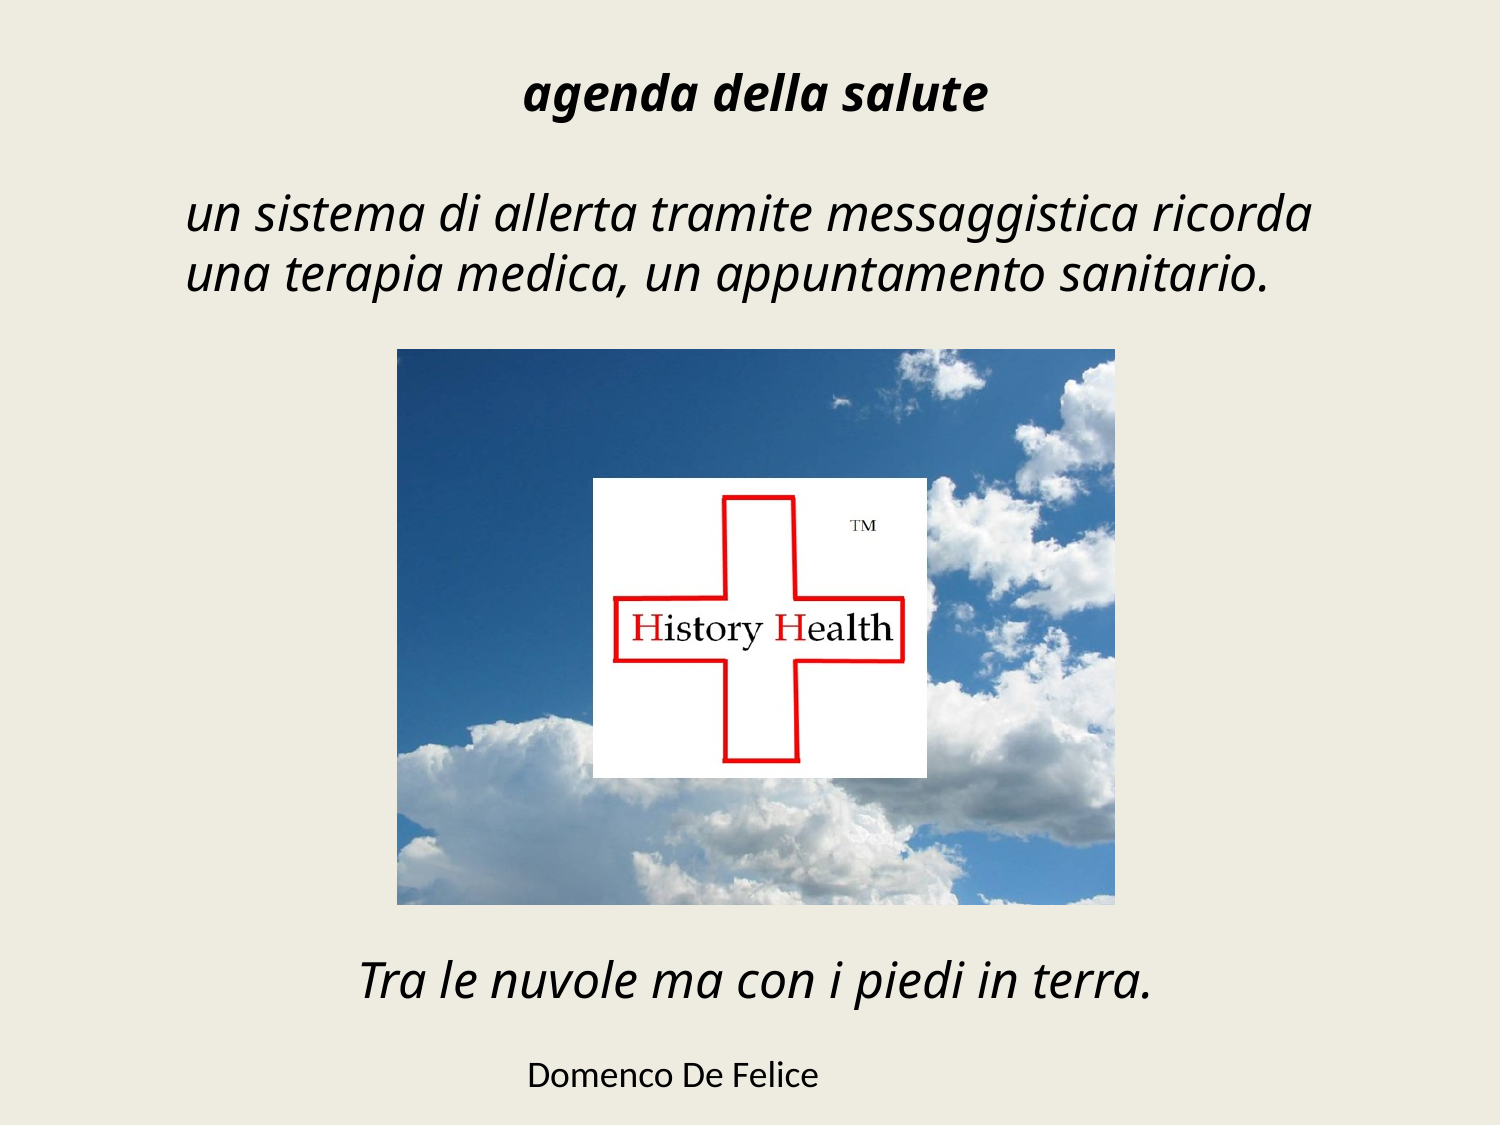

agenda della salute
un sistema di allerta tramite messaggistica ricorda
una terapia medica, un appuntamento sanitario.
Tra le nuvole ma con i piedi in terra.
Domenco De Felice